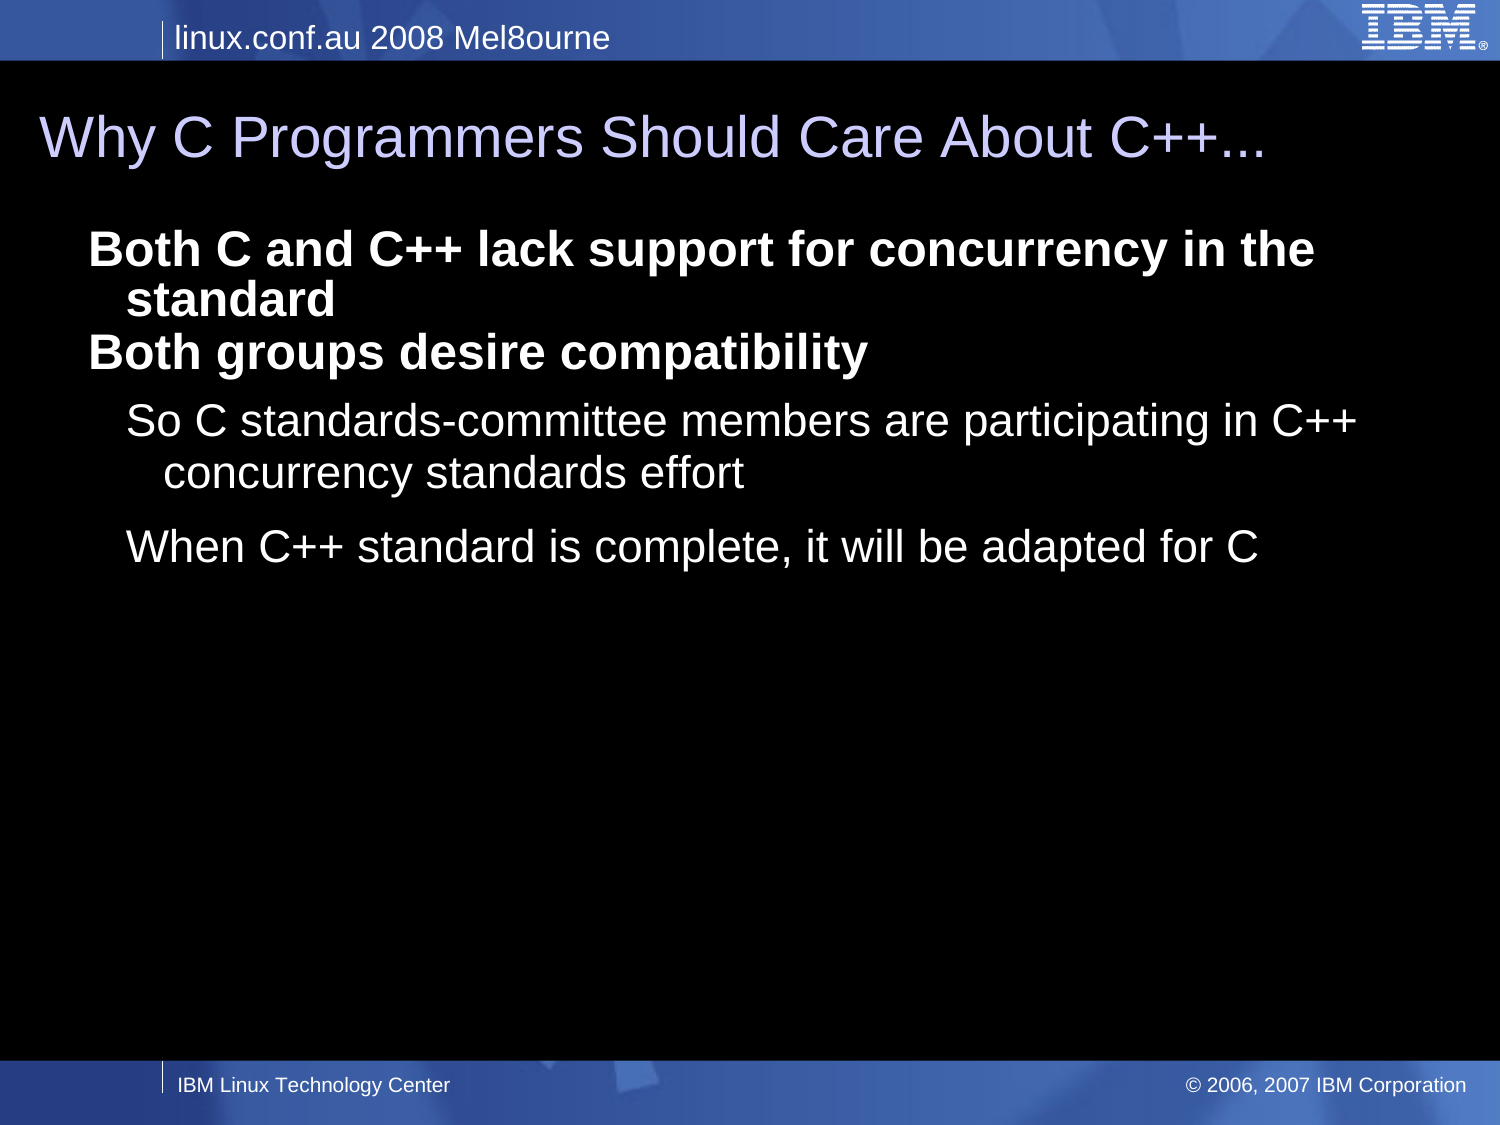

# Why C Programmers Should Care About C++...
Both C and C++ lack support for concurrency in the standard
Both groups desire compatibility
So C standards-committee members are participating in C++ concurrency standards effort
When C++ standard is complete, it will be adapted for C